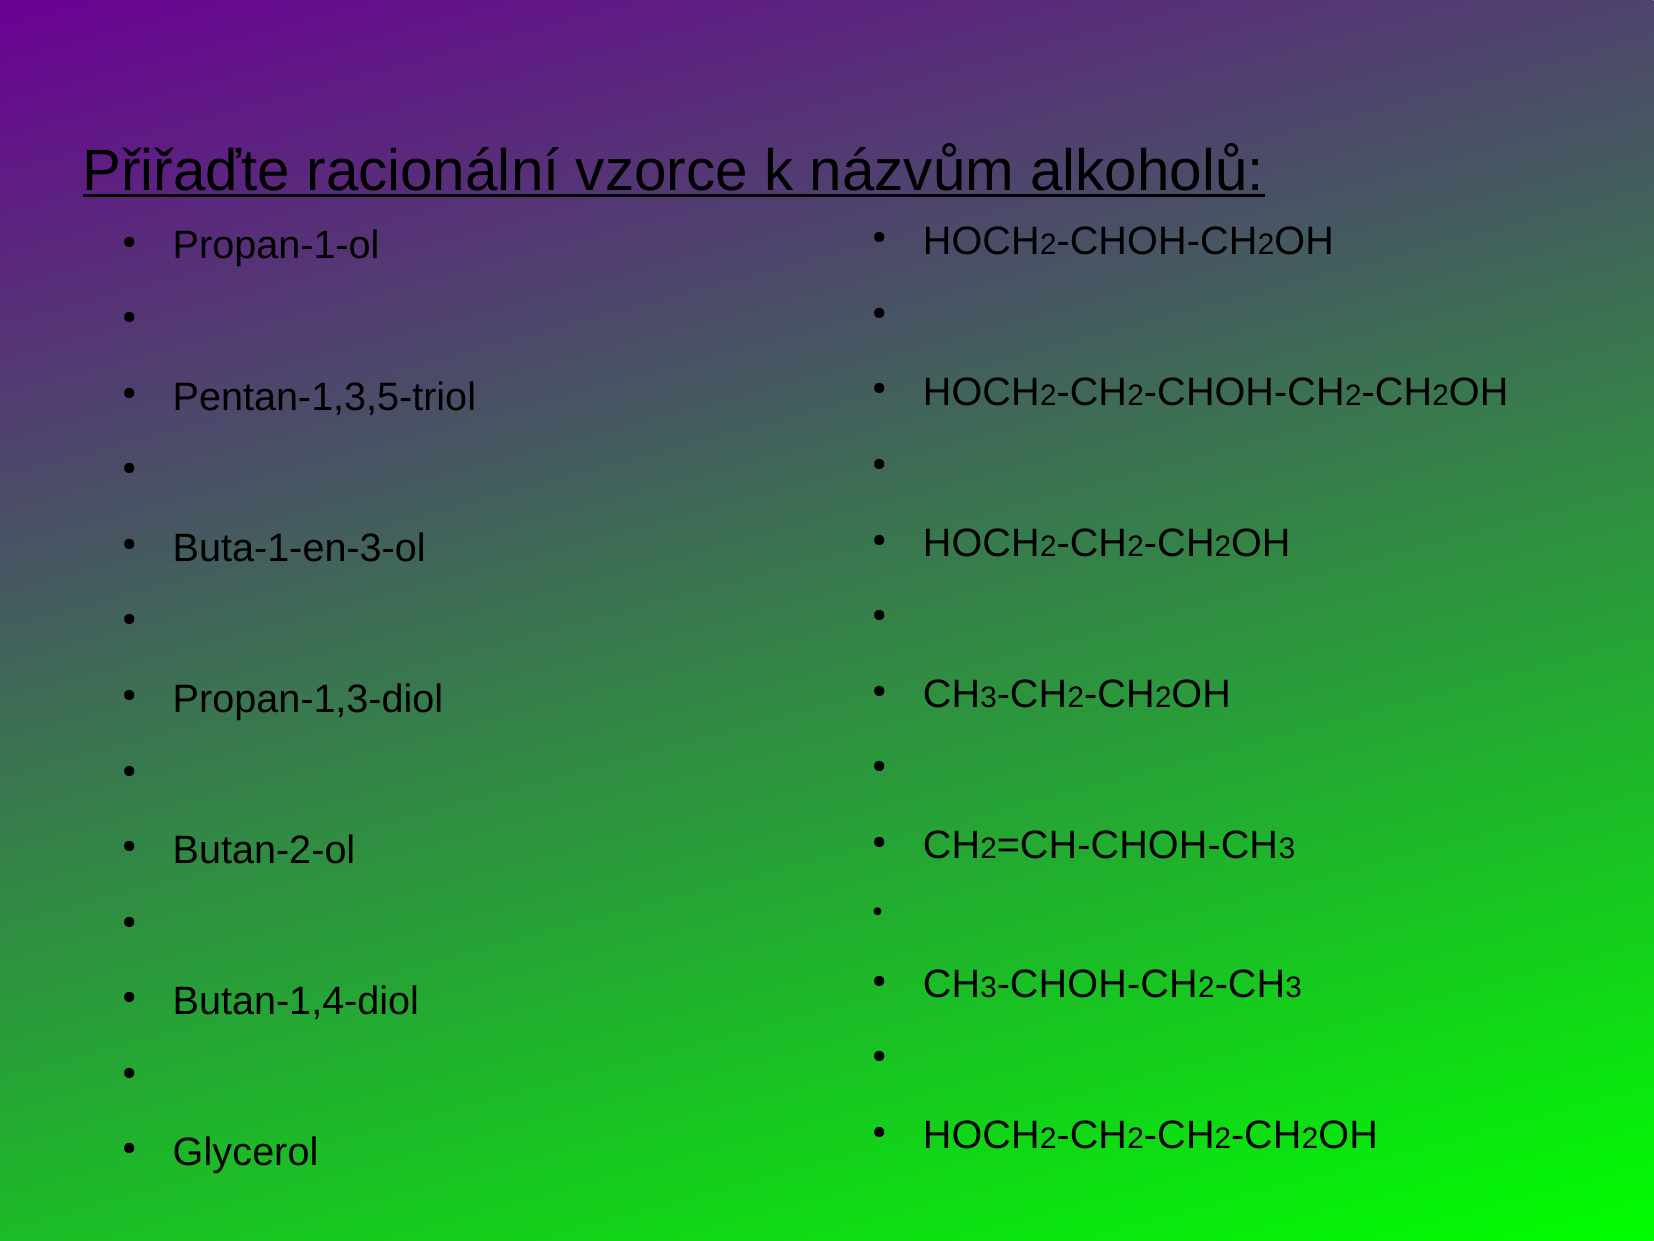

# Přiřaďte racionální vzorce k názvům alkoholů:
HOCH2-CHOH-CH2OH
HOCH2-CH2-CHOH-CH2-CH2OH
HOCH2-CH2-CH2OH
CH3-CH2-CH2OH
CH2=CH-CHOH-CH3
CH3-CHOH-CH2-CH3
HOCH2-CH2-CH2-CH2OH
Propan-1-ol
Pentan-1,3,5-triol
Buta-1-en-3-ol
Propan-1,3-diol
Butan-2-ol
Butan-1,4-diol
Glycerol